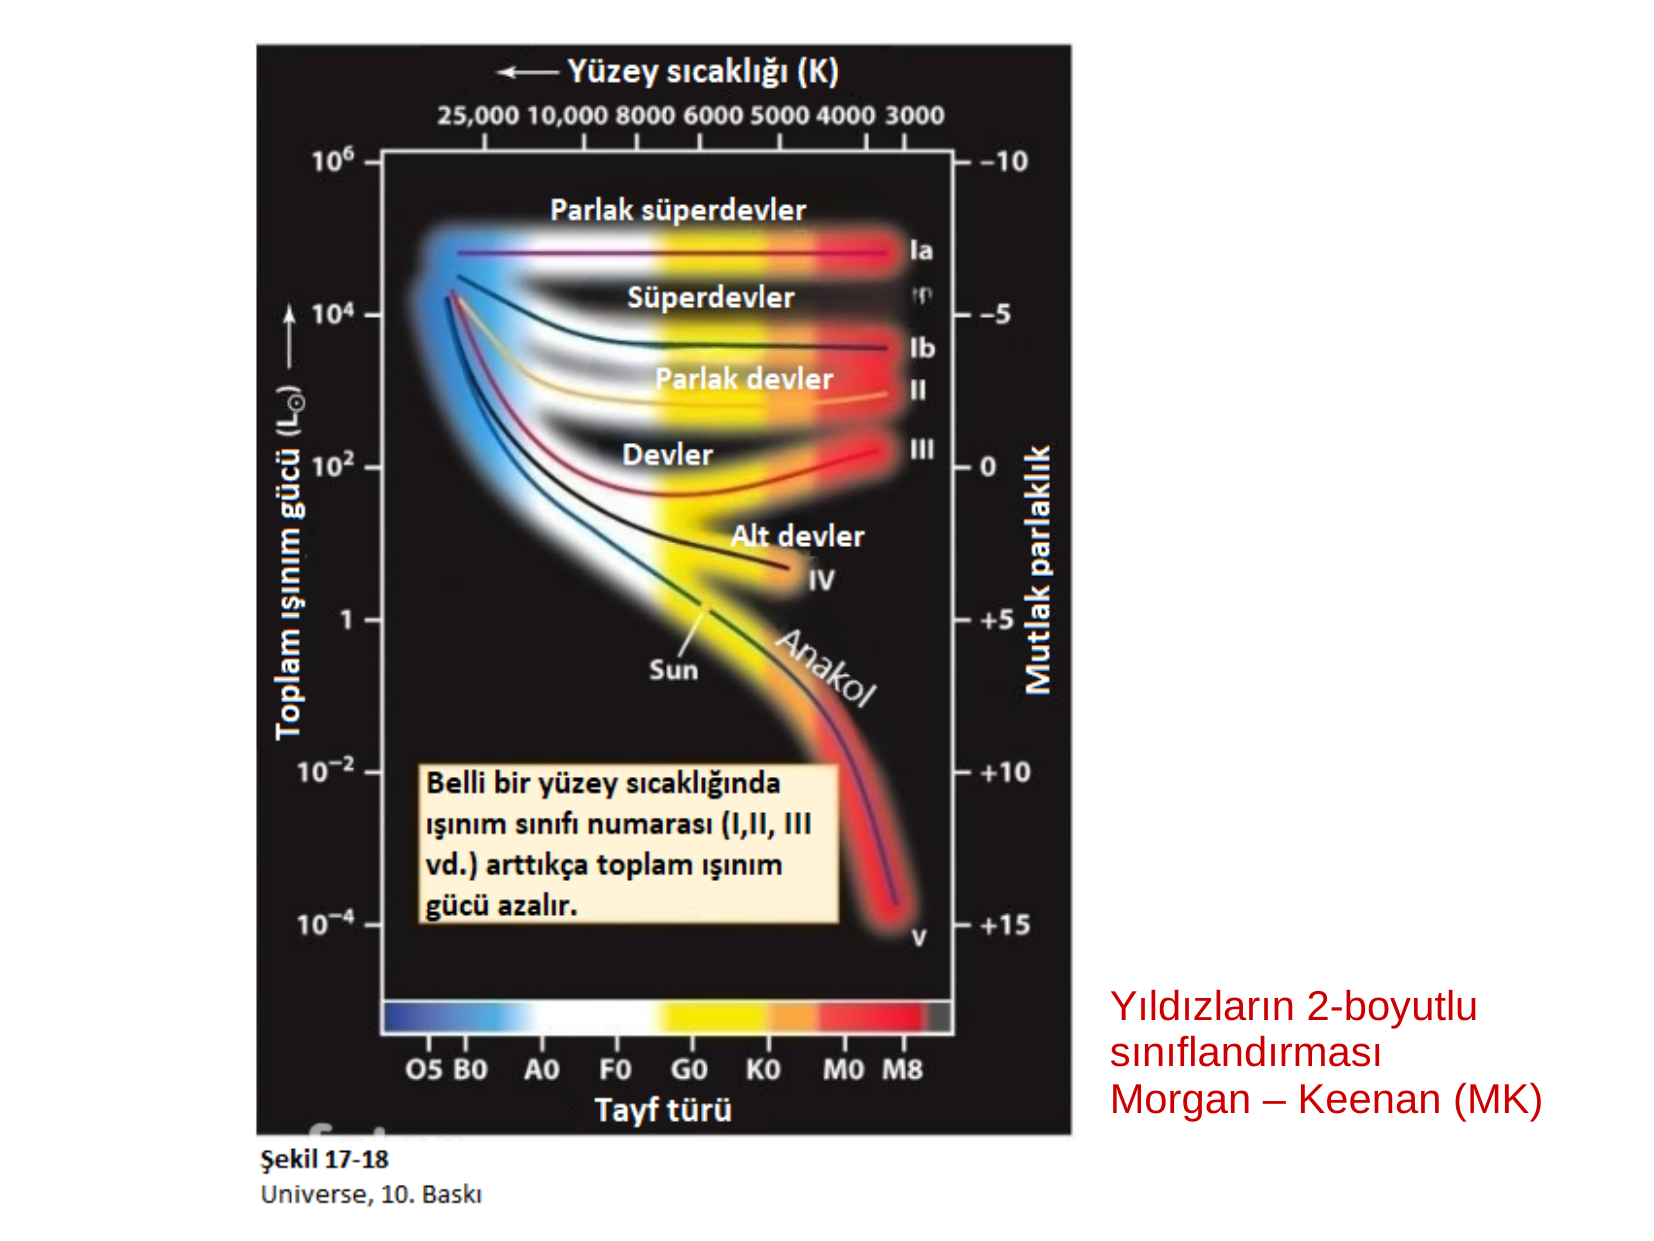

Yıldızların 2-boyutlu
sınıflandırması
Morgan – Keenan (MK)